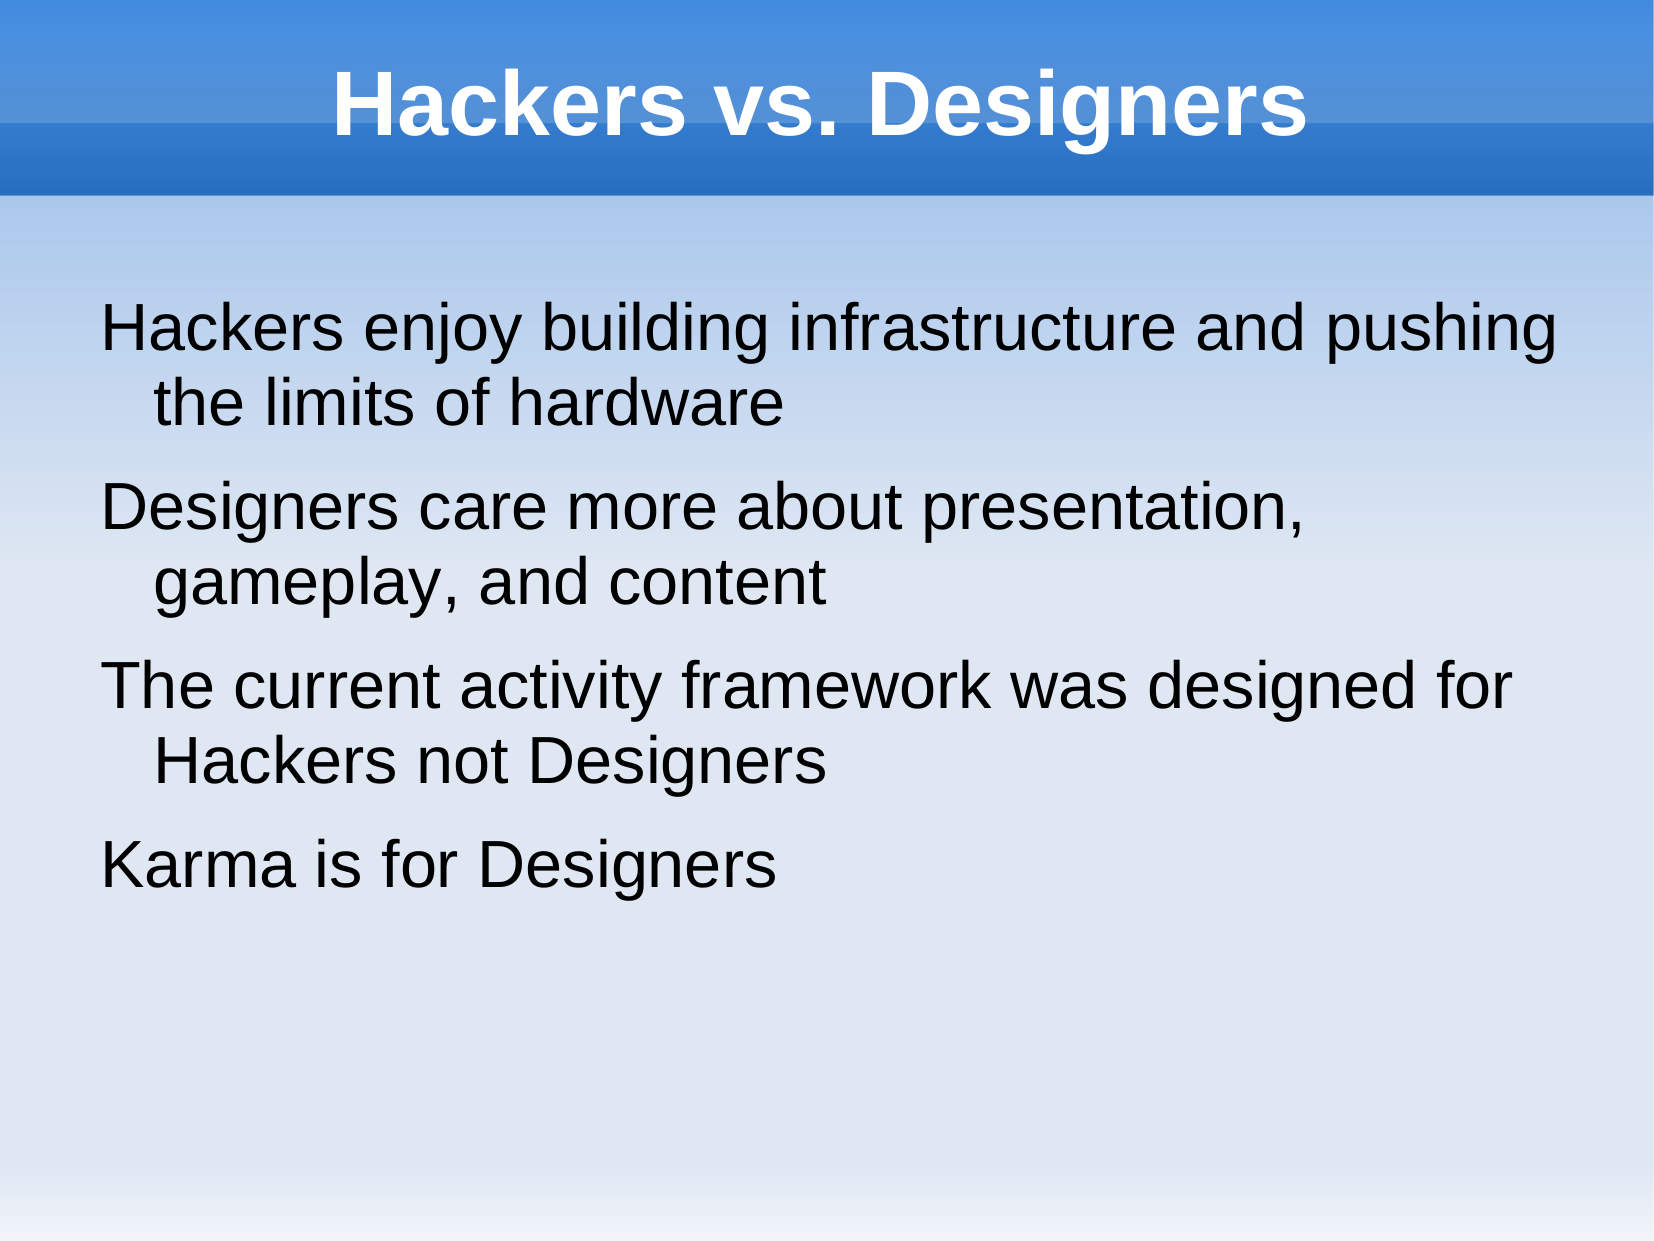

# Hackers vs. Designers
Hackers enjoy building infrastructure and pushing the limits of hardware
Designers care more about presentation, gameplay, and content
The current activity framework was designed for Hackers not Designers
Karma is for Designers